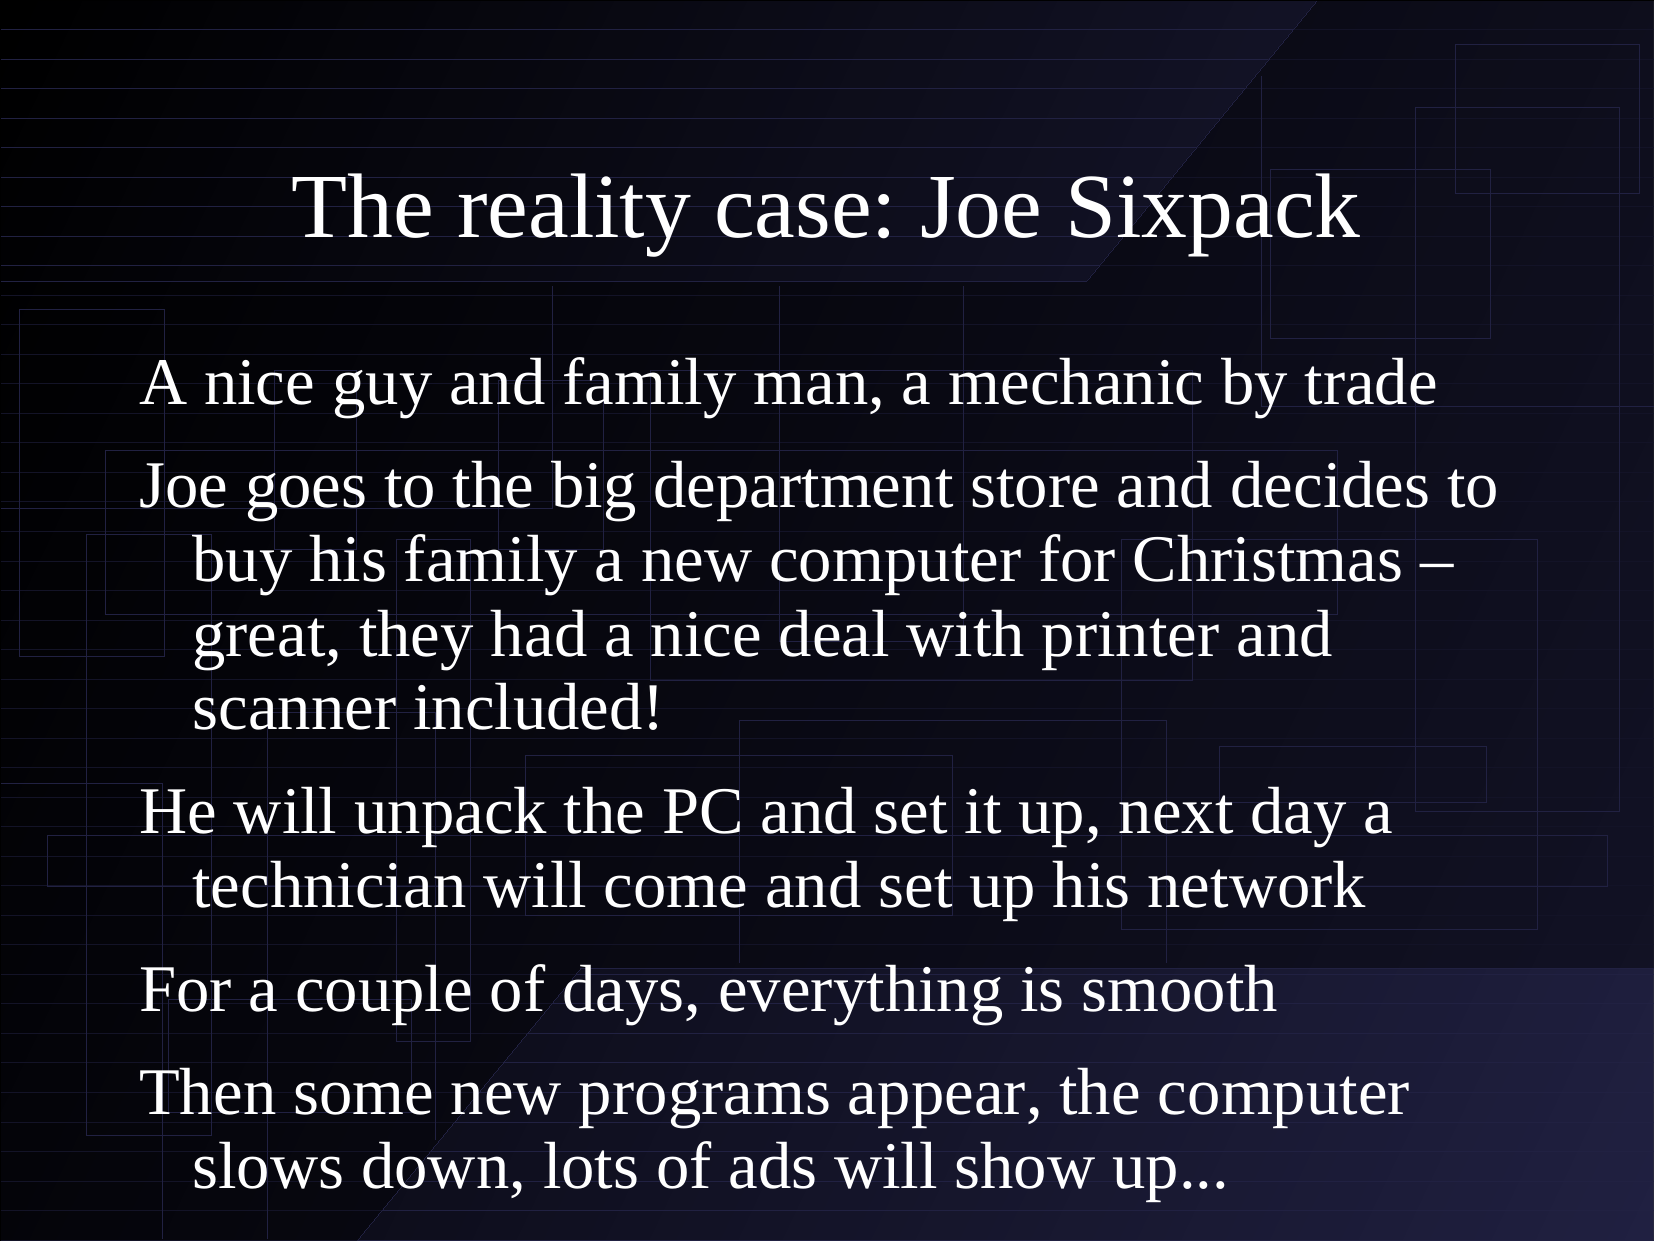

# The reality case: Joe Sixpack
A nice guy and family man, a mechanic by trade
Joe goes to the big department store and decides to buy his family a new computer for Christmas – great, they had a nice deal with printer and scanner included!
He will unpack the PC and set it up, next day a technician will come and set up his network
For a couple of days, everything is smooth
Then some new programs appear, the computer slows down, lots of ads will show up...